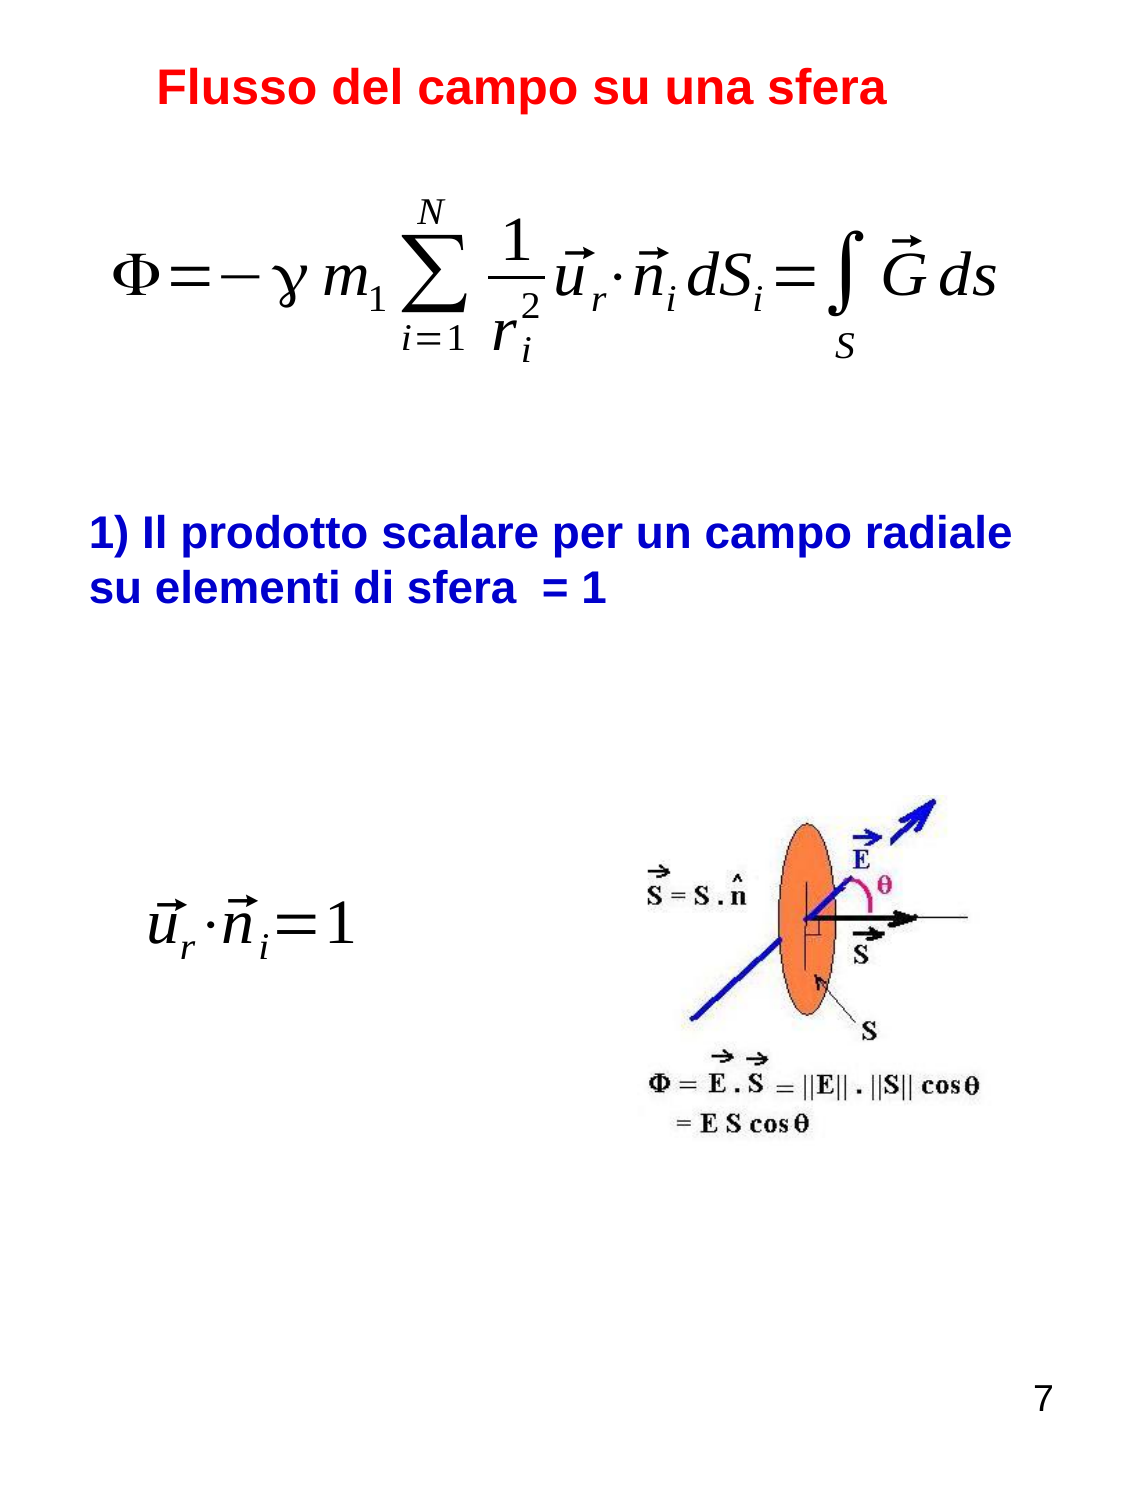

Flusso del campo su una sfera
1) Il prodotto scalare per un campo radiale su elementi di sfera = 1
P3 Forze Conservative
7